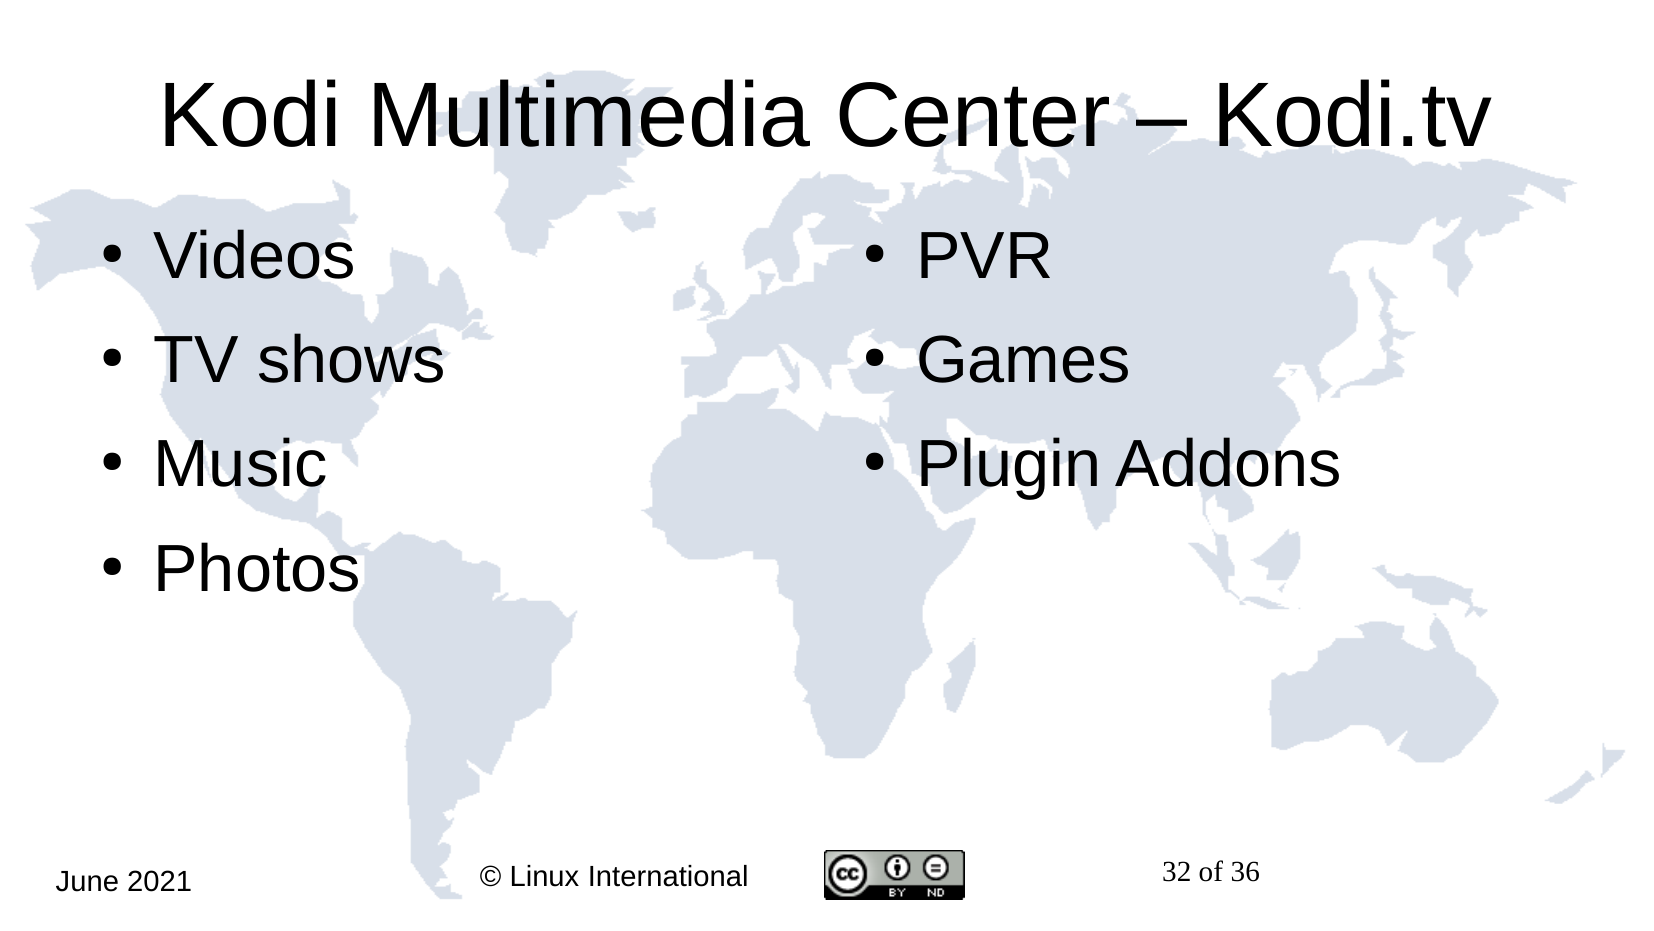

# Kodi Multimedia Center – Kodi.tv
Videos
TV shows
Music
Photos
PVR
Games
Plugin Addons
32